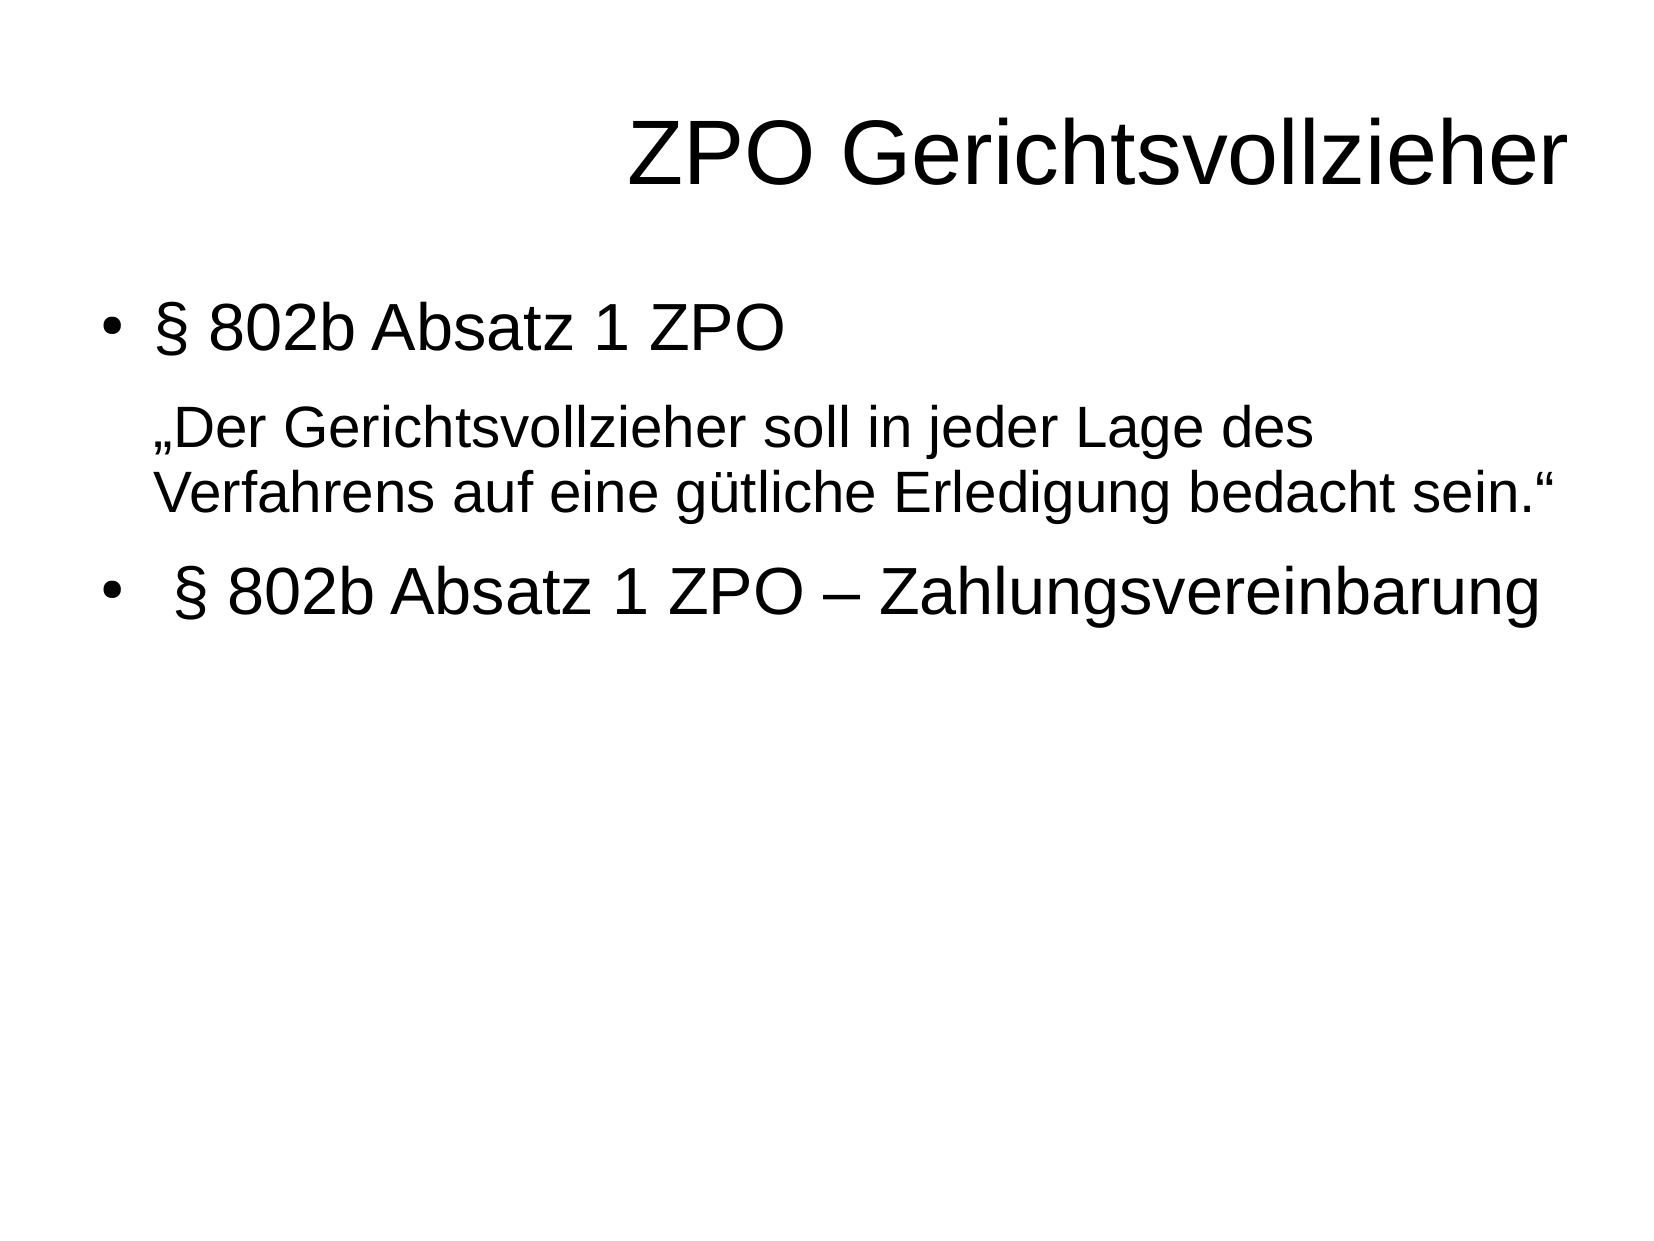

# ZPO Gerichtsvollzieher
§ 802b Absatz 1 ZPO
„Der Gerichtsvollzieher soll in jeder Lage des Verfahrens auf eine gütliche Erledigung bedacht sein.“
 § 802b Absatz 1 ZPO – Zahlungsvereinbarung